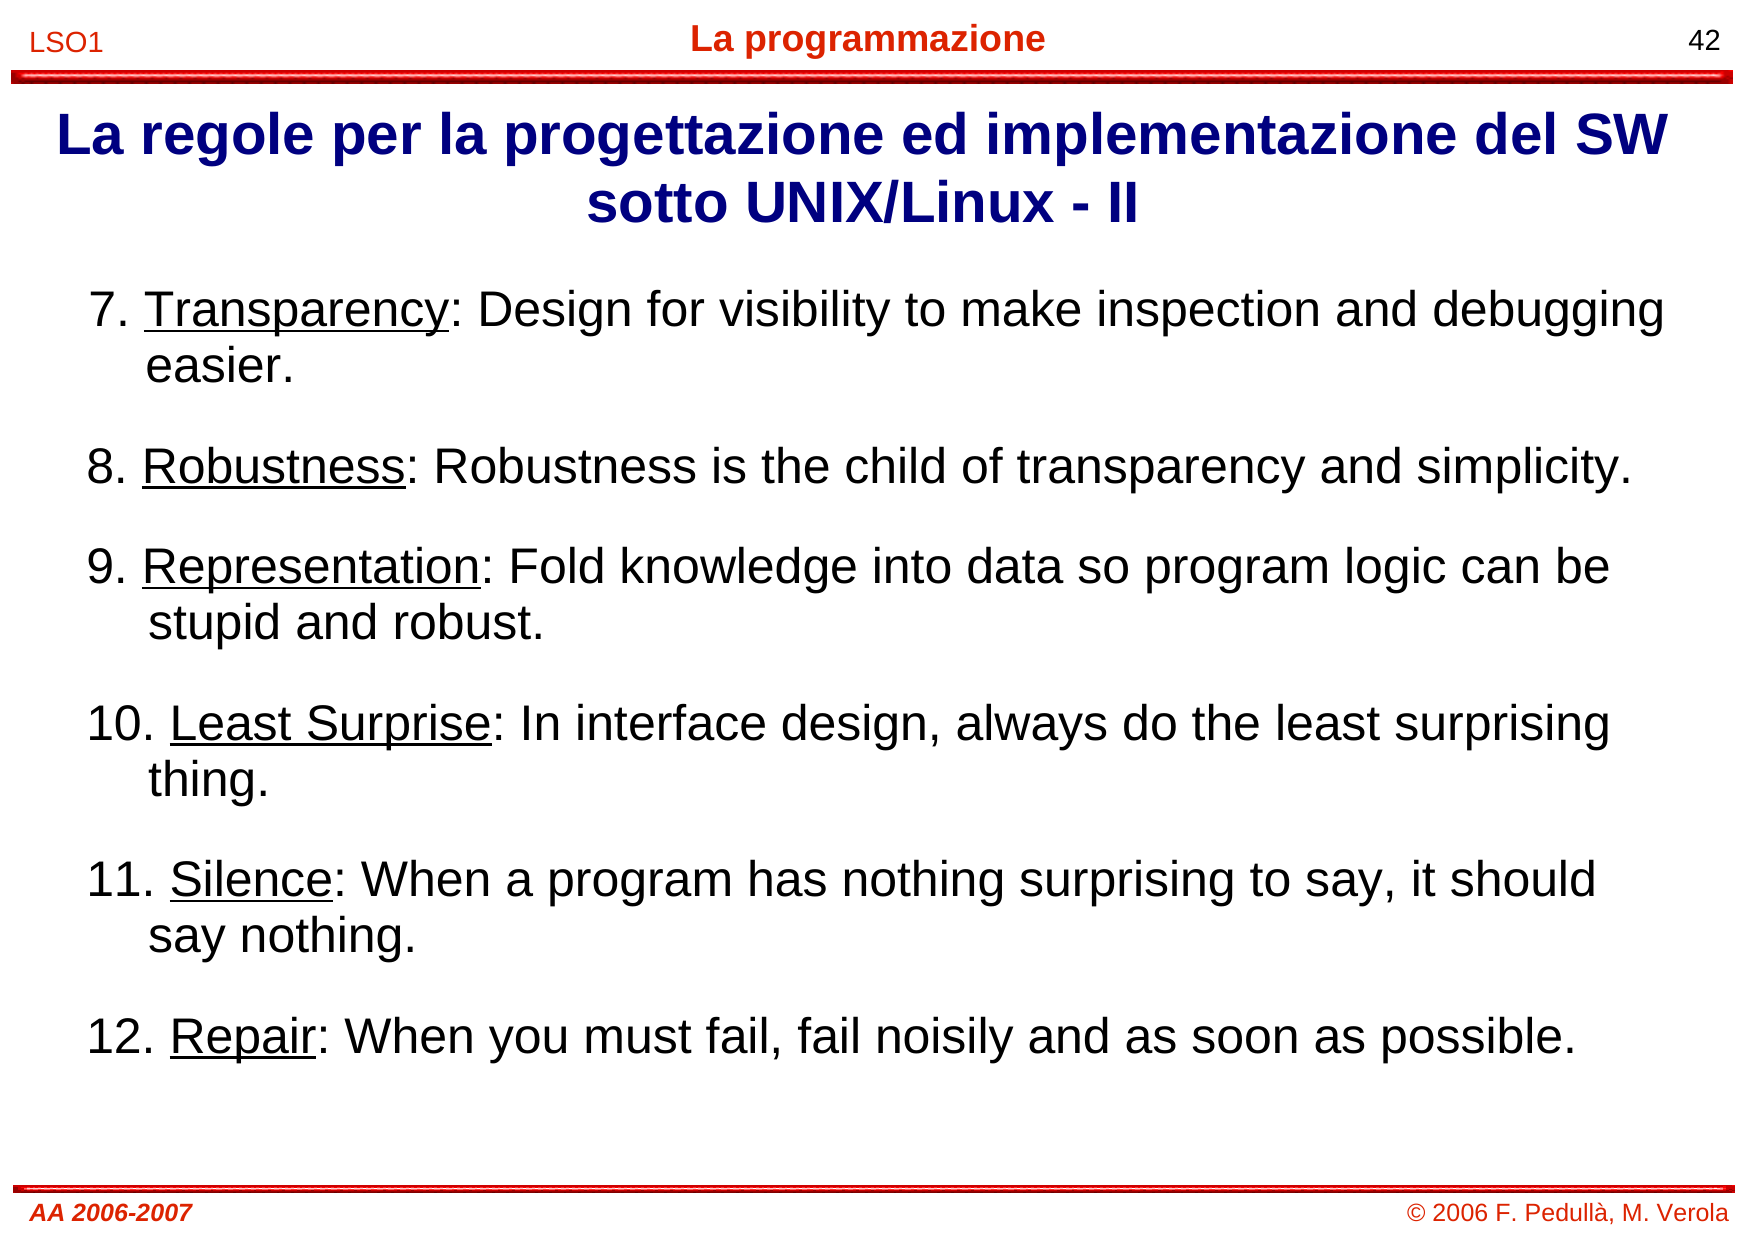

La regole per la progettazione ed implementazione del SW
sotto UNIX/Linux - II
# 7. Transparency: Design for visibility to make inspection and debugging easier.
8. Robustness: Robustness is the child of transparency and simplicity.
9. Representation: Fold knowledge into data so program logic can be stupid and robust.
10. Least Surprise: In interface design, always do the least surprising thing.
11. Silence: When a program has nothing surprising to say, it should say nothing.
12. Repair: When you must fail, fail noisily and as soon as possible.